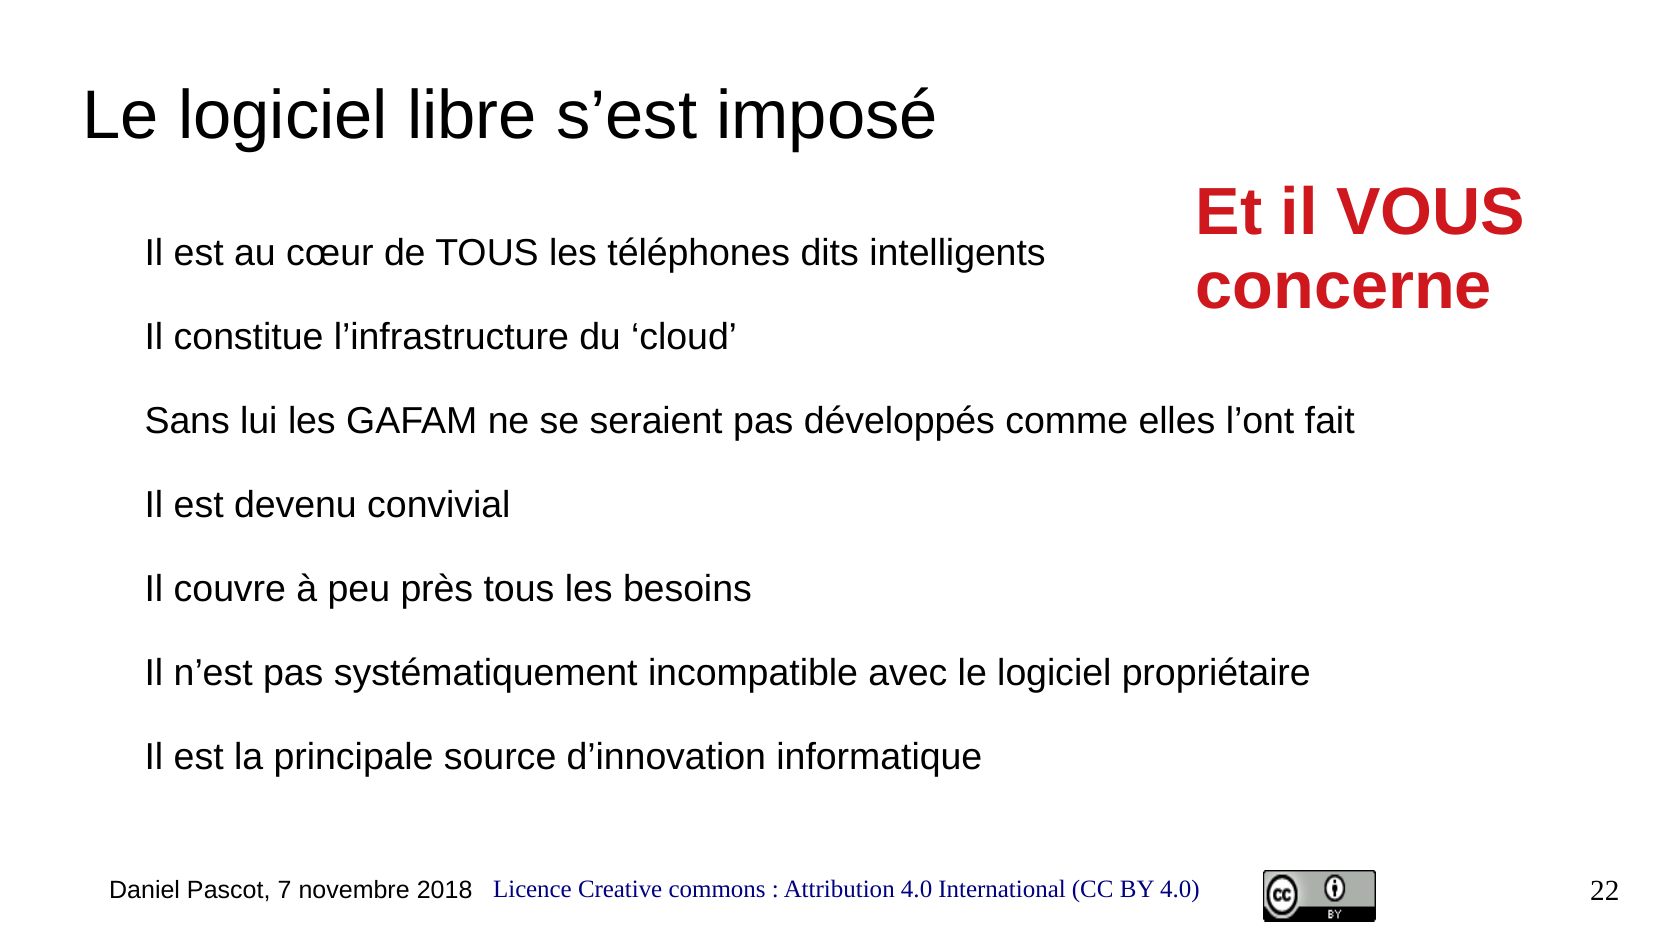

# Le logiciel libre s’est imposé
Et il VOUS concerne
Il est au cœur de TOUS les téléphones dits intelligents
Il constitue l’infrastructure du ‘cloud’
Sans lui les GAFAM ne se seraient pas développés comme elles l’ont fait
Il est devenu convivial
Il couvre à peu près tous les besoins
Il n’est pas systématiquement incompatible avec le logiciel propriétaire
Il est la principale source d’innovation informatique
22